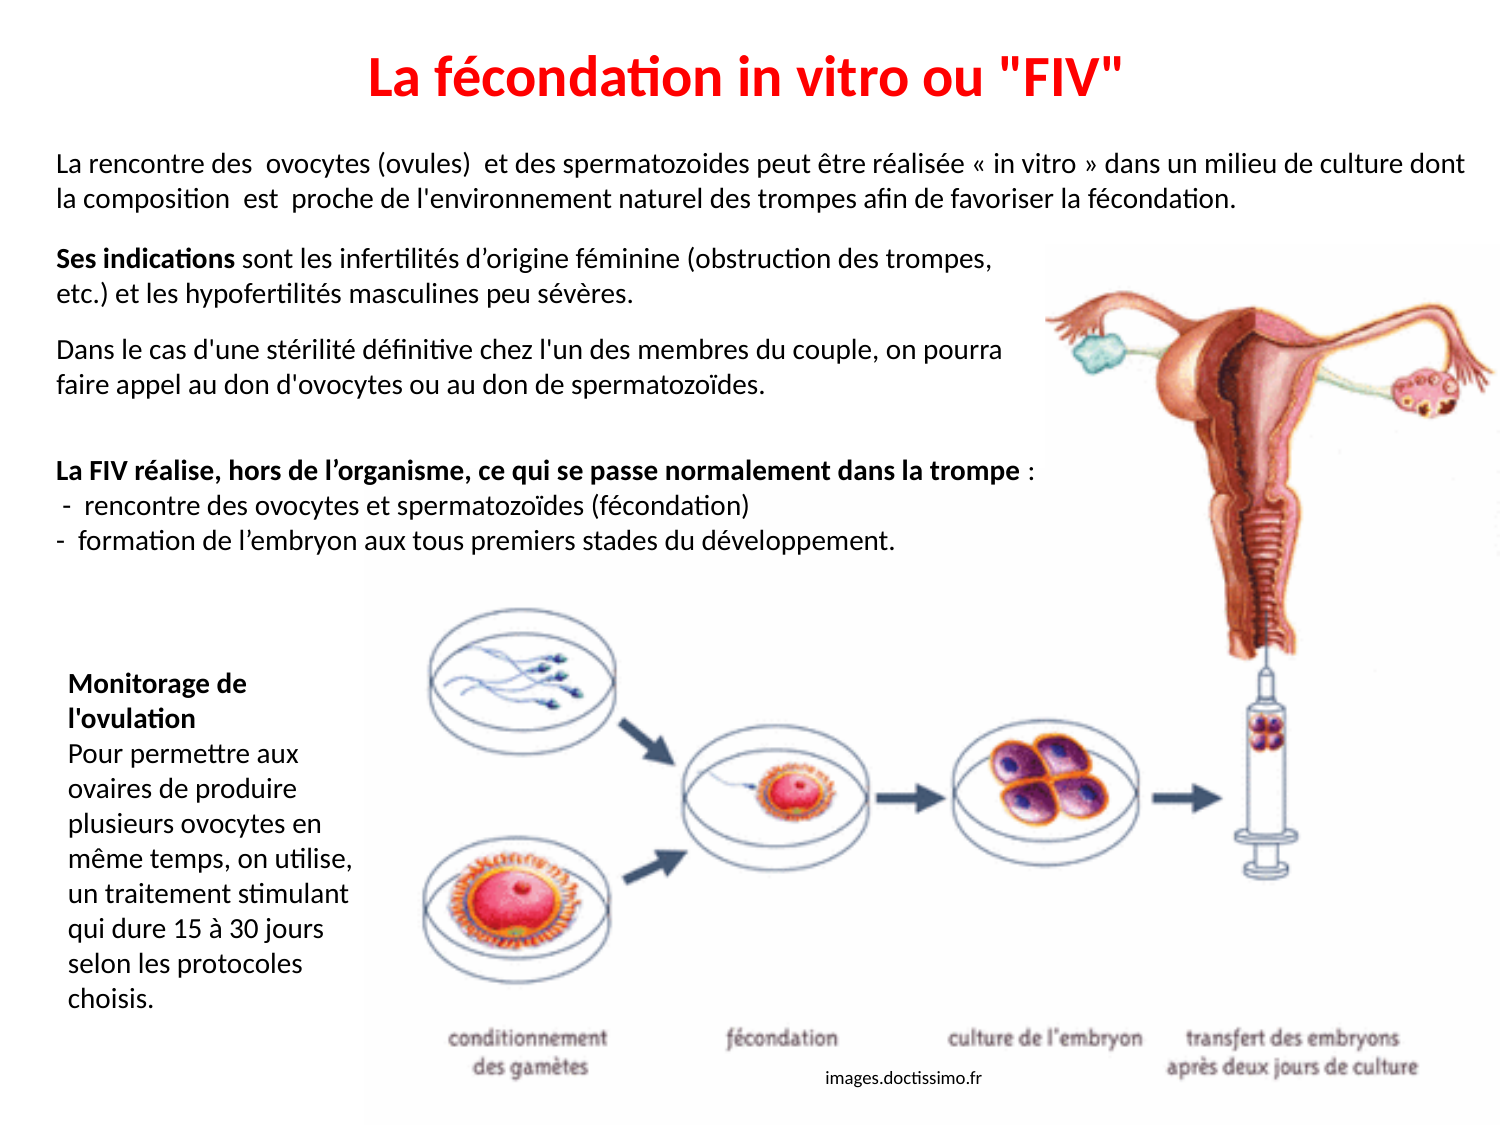

La fécondation in vitro ou "FIV"
La rencontre des  ovocytes (ovules)  et des spermatozoides peut être réalisée « in vitro » dans un milieu de culture dont la composition  est  proche de l'environnement naturel des trompes afin de favoriser la fécondation.
Ses indications sont les infertilités d’origine féminine (obstruction des trompes, etc.) et les hypofertilités masculines peu sévères.
Dans le cas d'une stérilité définitive chez l'un des membres du couple, on pourra faire appel au don d'ovocytes ou au don de spermatozoïdes.
La FIV réalise, hors de l’organisme, ce qui se passe normalement dans la trompe :
 - rencontre des ovocytes et spermatozoïdes (fécondation)
- formation de l’embryon aux tous premiers stades du développement.
Monitorage de l'ovulation
Pour permettre aux ovaires de produire plusieurs ovocytes en même temps, on utilise, un traitement stimulant qui dure 15 à 30 jours selon les protocoles choisis.
images.doctissimo.fr